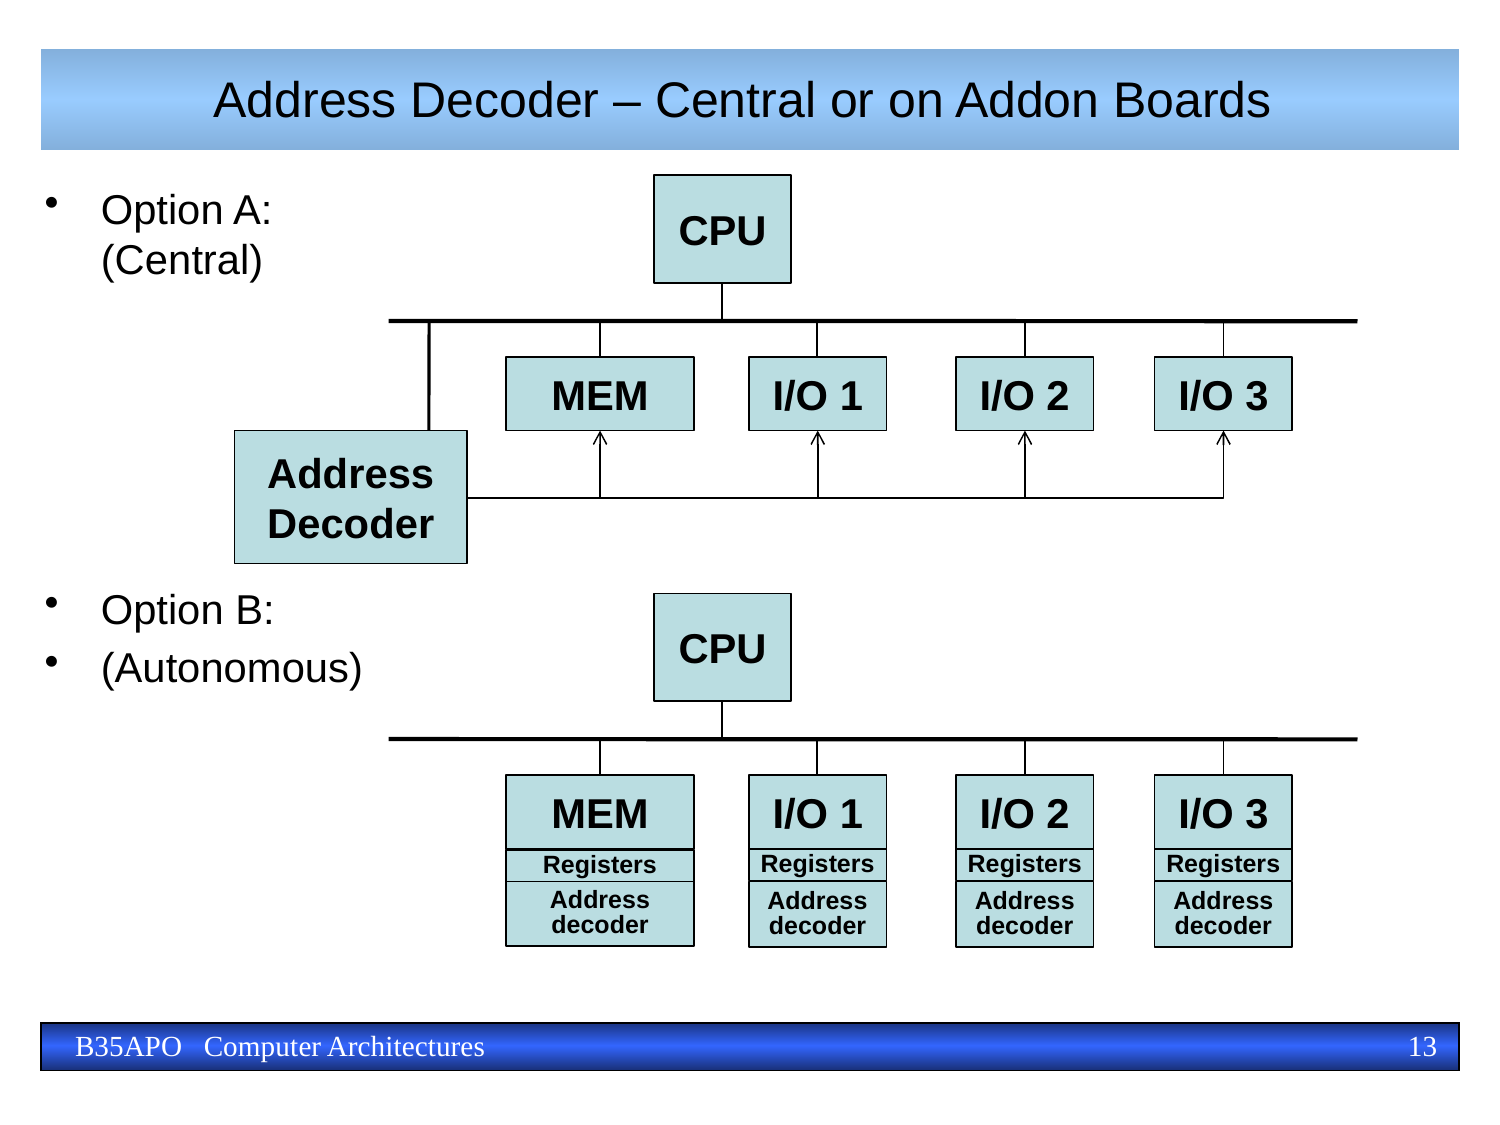

# Address Decoder – Central or on Addon Boards
Option A:
(Central)
Option B:
(Autonomous)
CPU
MEM
I/O 1
I/O 2
I/O 3
Address
Decoder
CPU
MEM
I/O 1
I/O 2
I/O 3
Registers
Registers
Registers
Registers
Address decoder
Address decoder
Address decoder
Address decoder
B35APO Computer Architectures
13